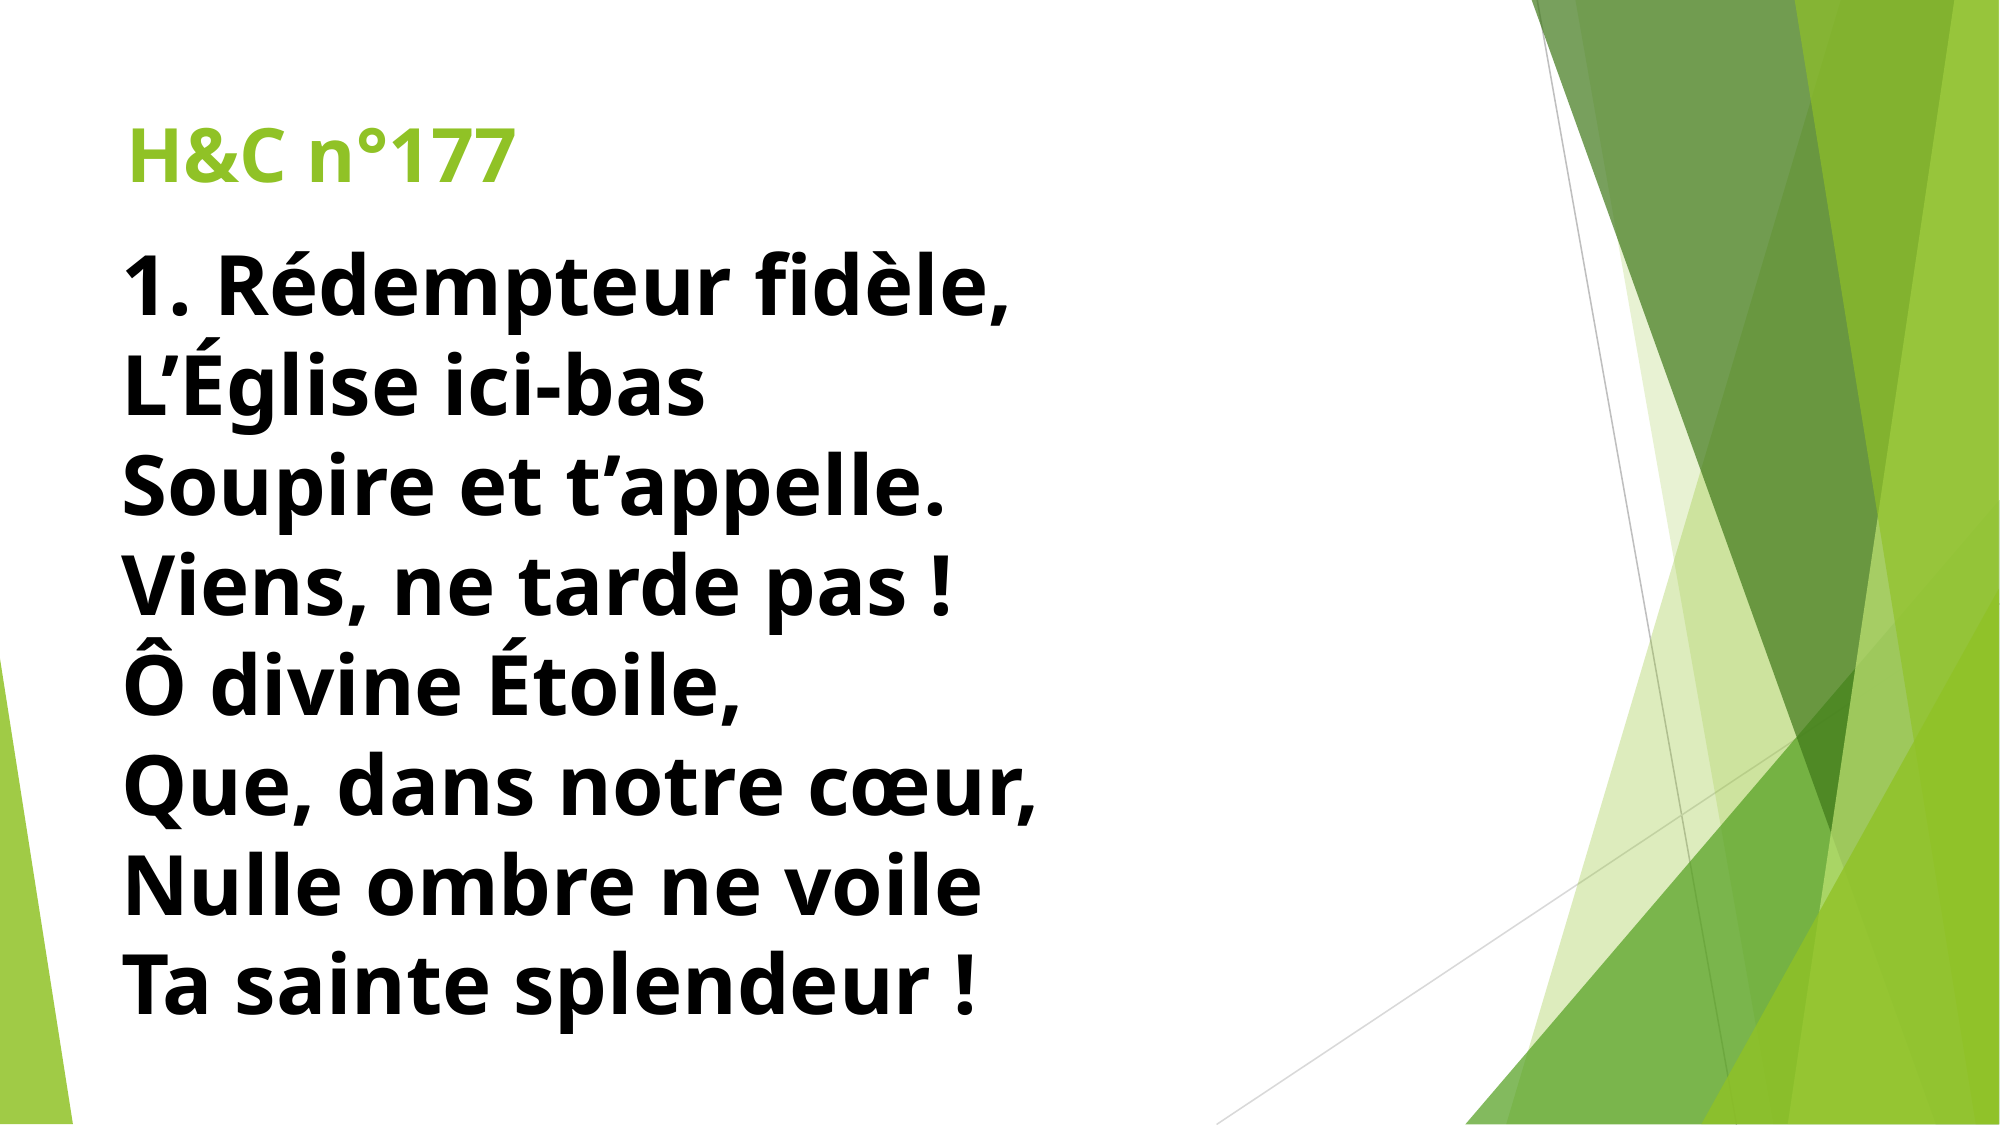

H&C n°177
1. Rédempteur fidèle,
L’Église ici-bas
Soupire et t’appelle.
Viens, ne tarde pas !
Ô divine Étoile,
Que, dans notre cœur,
Nulle ombre ne voile
Ta sainte splendeur !